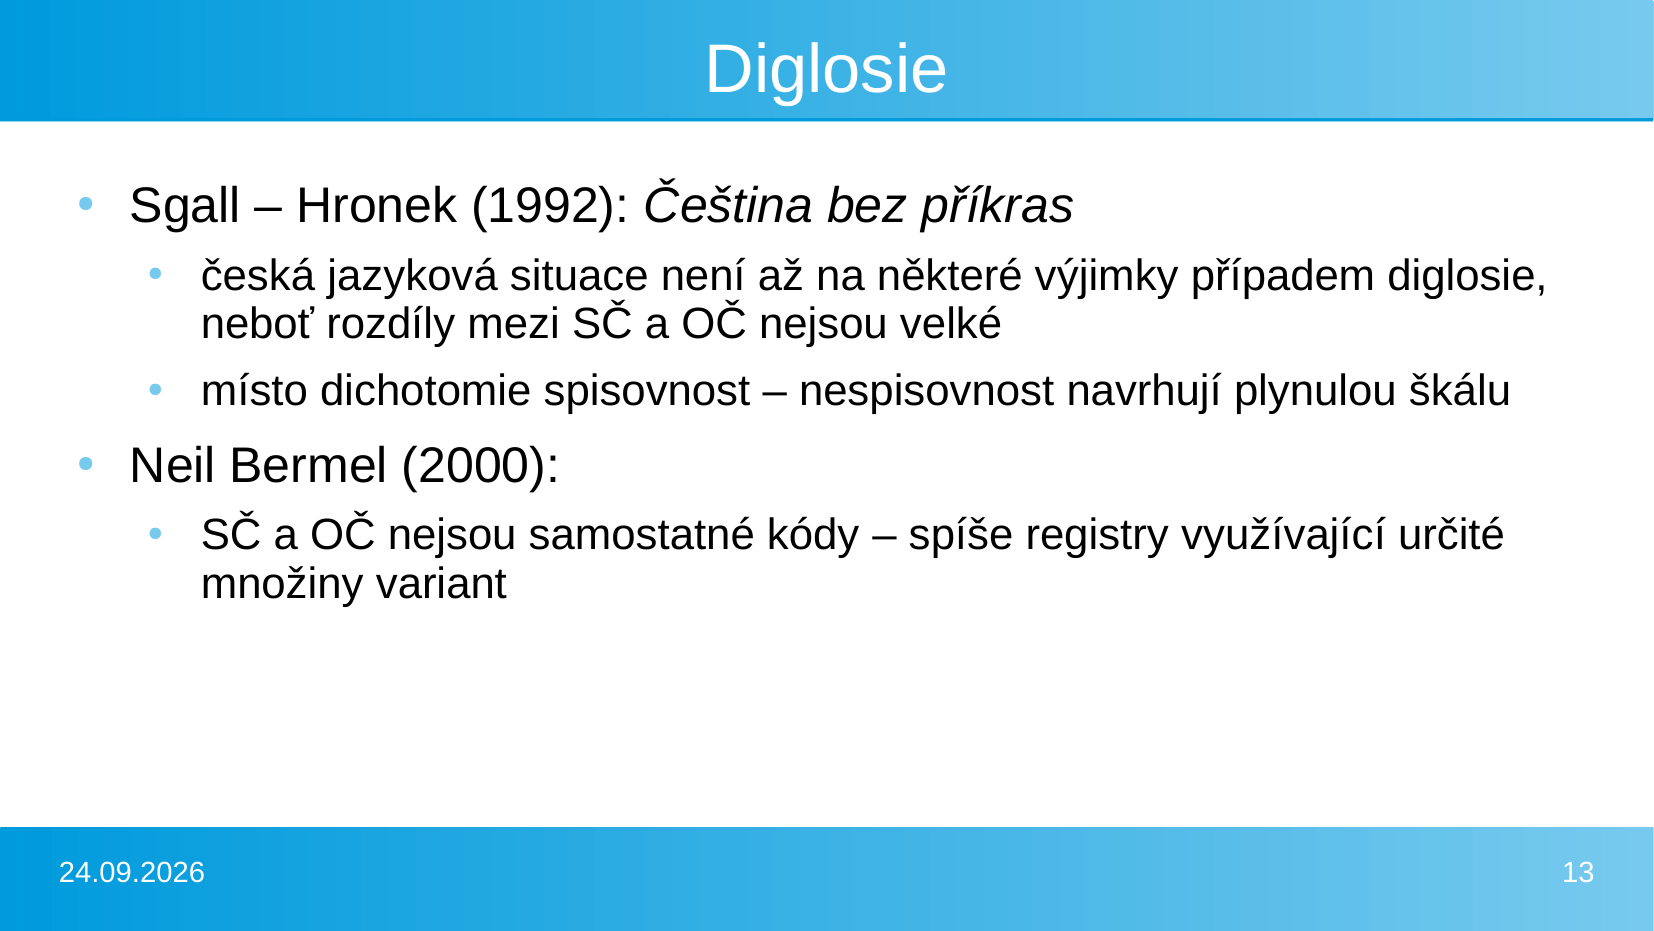

# Diglosie
Sgall – Hronek (1992): Čeština bez příkras
česká jazyková situace není až na některé výjimky případem diglosie, neboť rozdíly mezi SČ a OČ nejsou velké
místo dichotomie spisovnost – nespisovnost navrhují plynulou škálu
Neil Bermel (2000):
SČ a OČ nejsou samostatné kódy – spíše registry využívající určité množiny variant
13